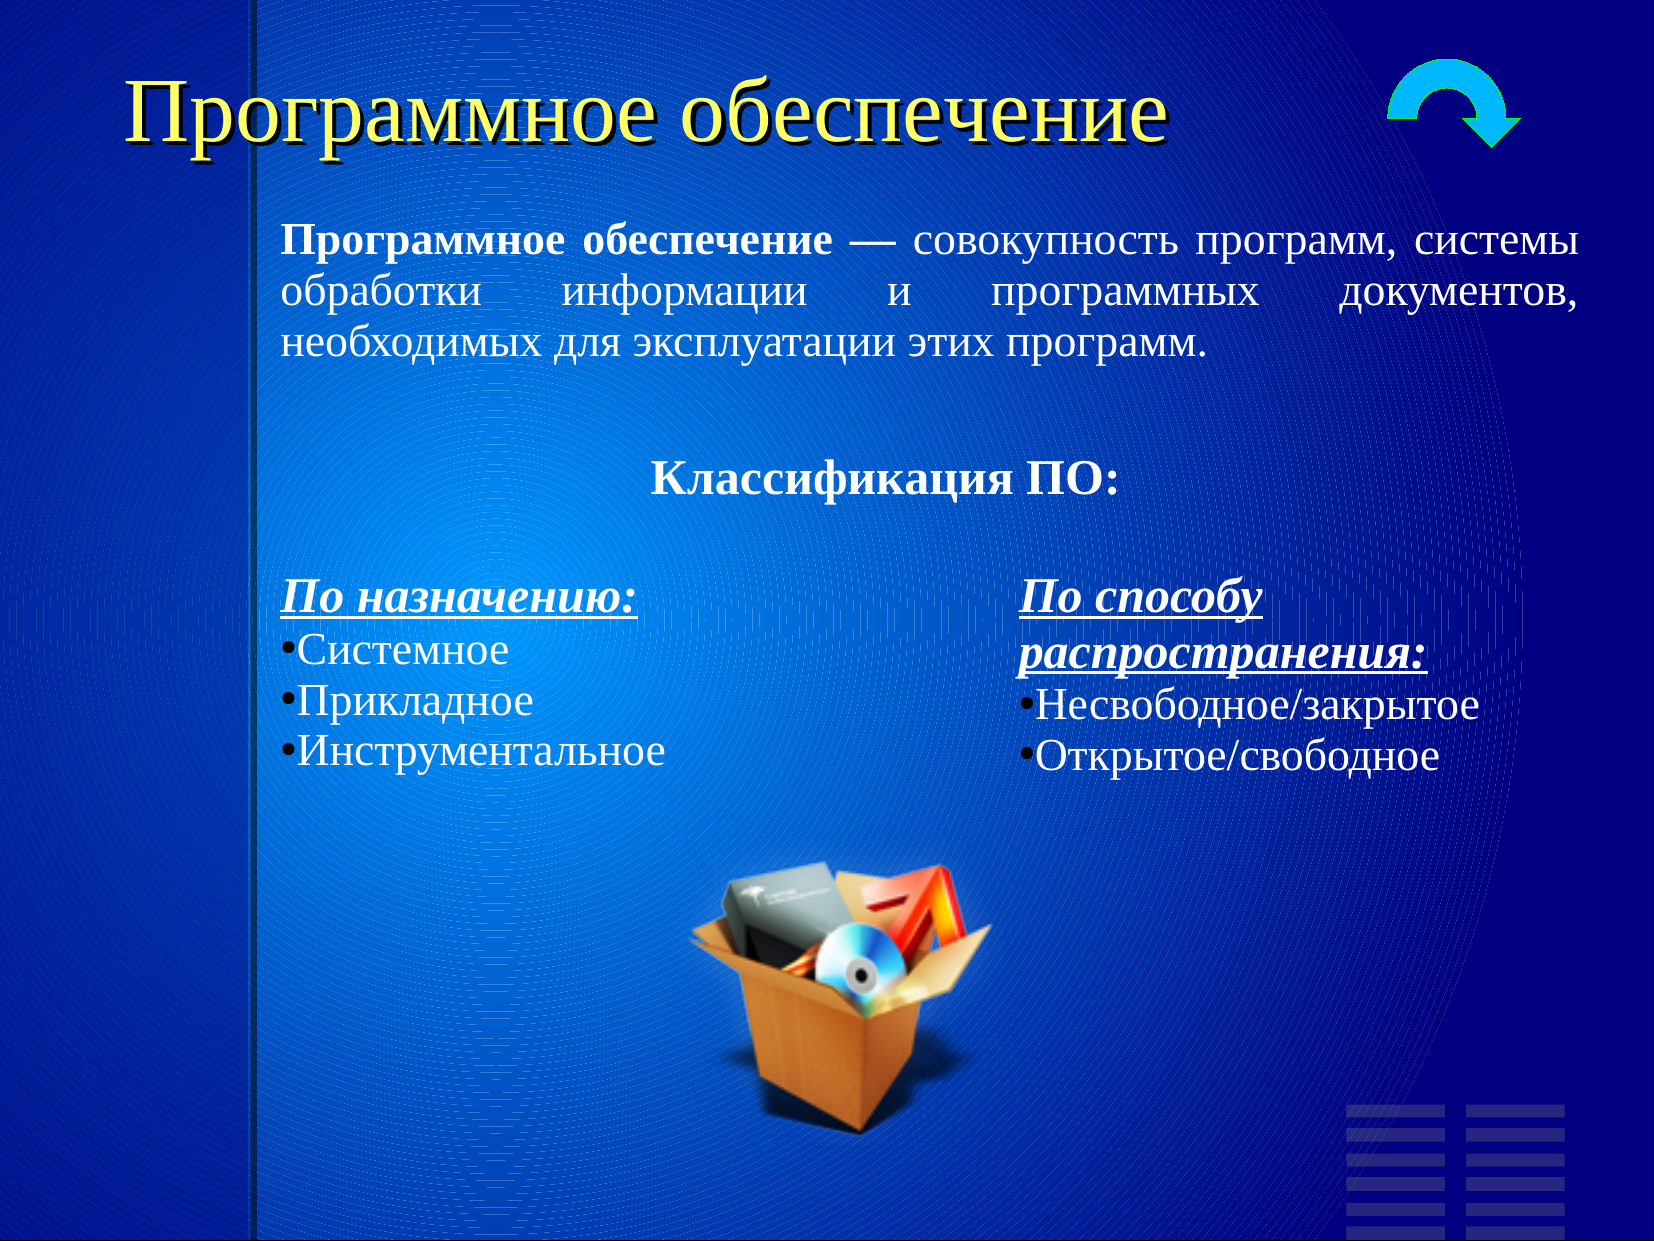

# Программное обеспечение
Программное обеспечение — совокупность программ, системы обработки информации и программных документов, необходимых для эксплуатации этих программ.
Классификация ПО:
По назначению:
Системное
Прикладное
Инструментальное
По способу распространения:
Несвободное/закрытое
Открытое/свободное